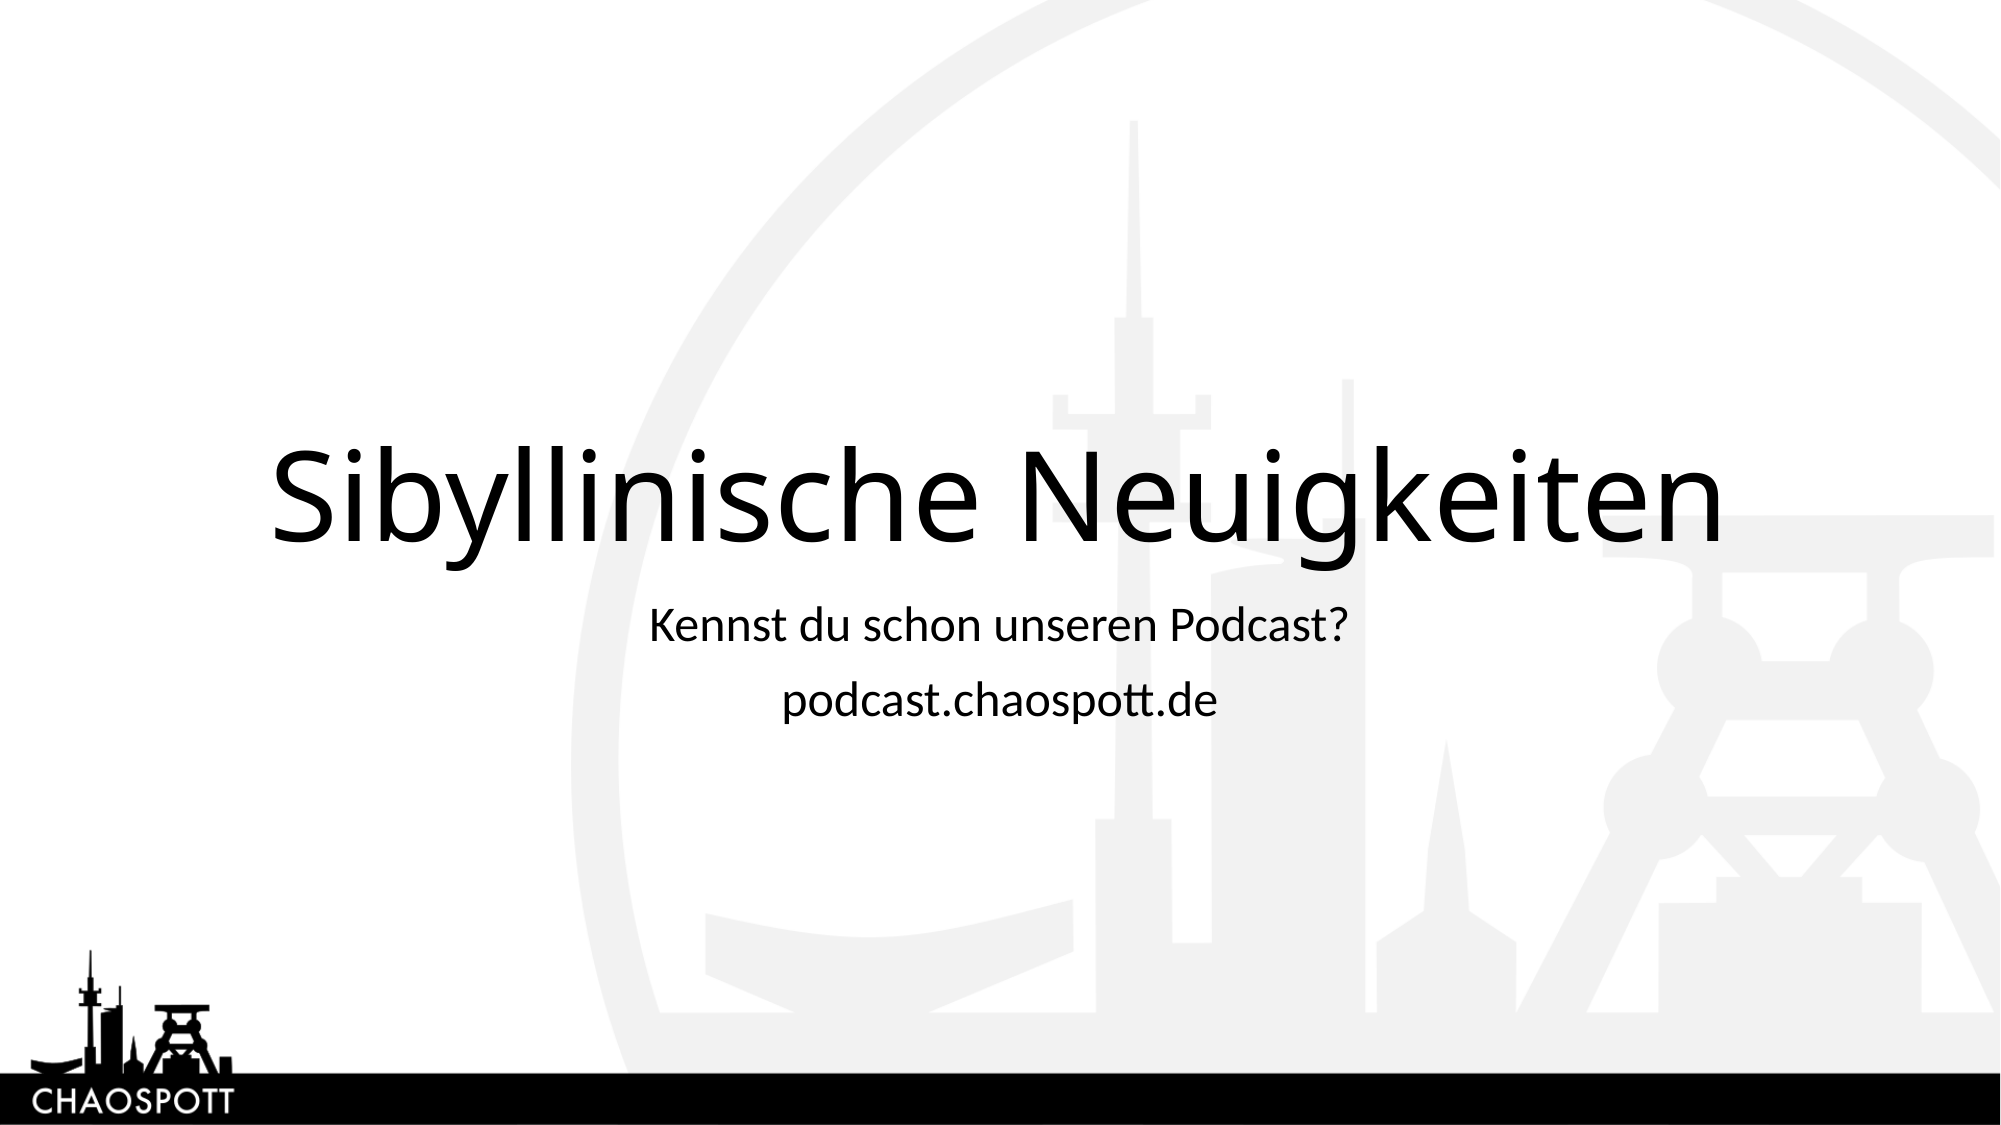

# Sibyllinische Neuigkeiten
Kennst du schon unseren Podcast?
podcast.chaospott.de